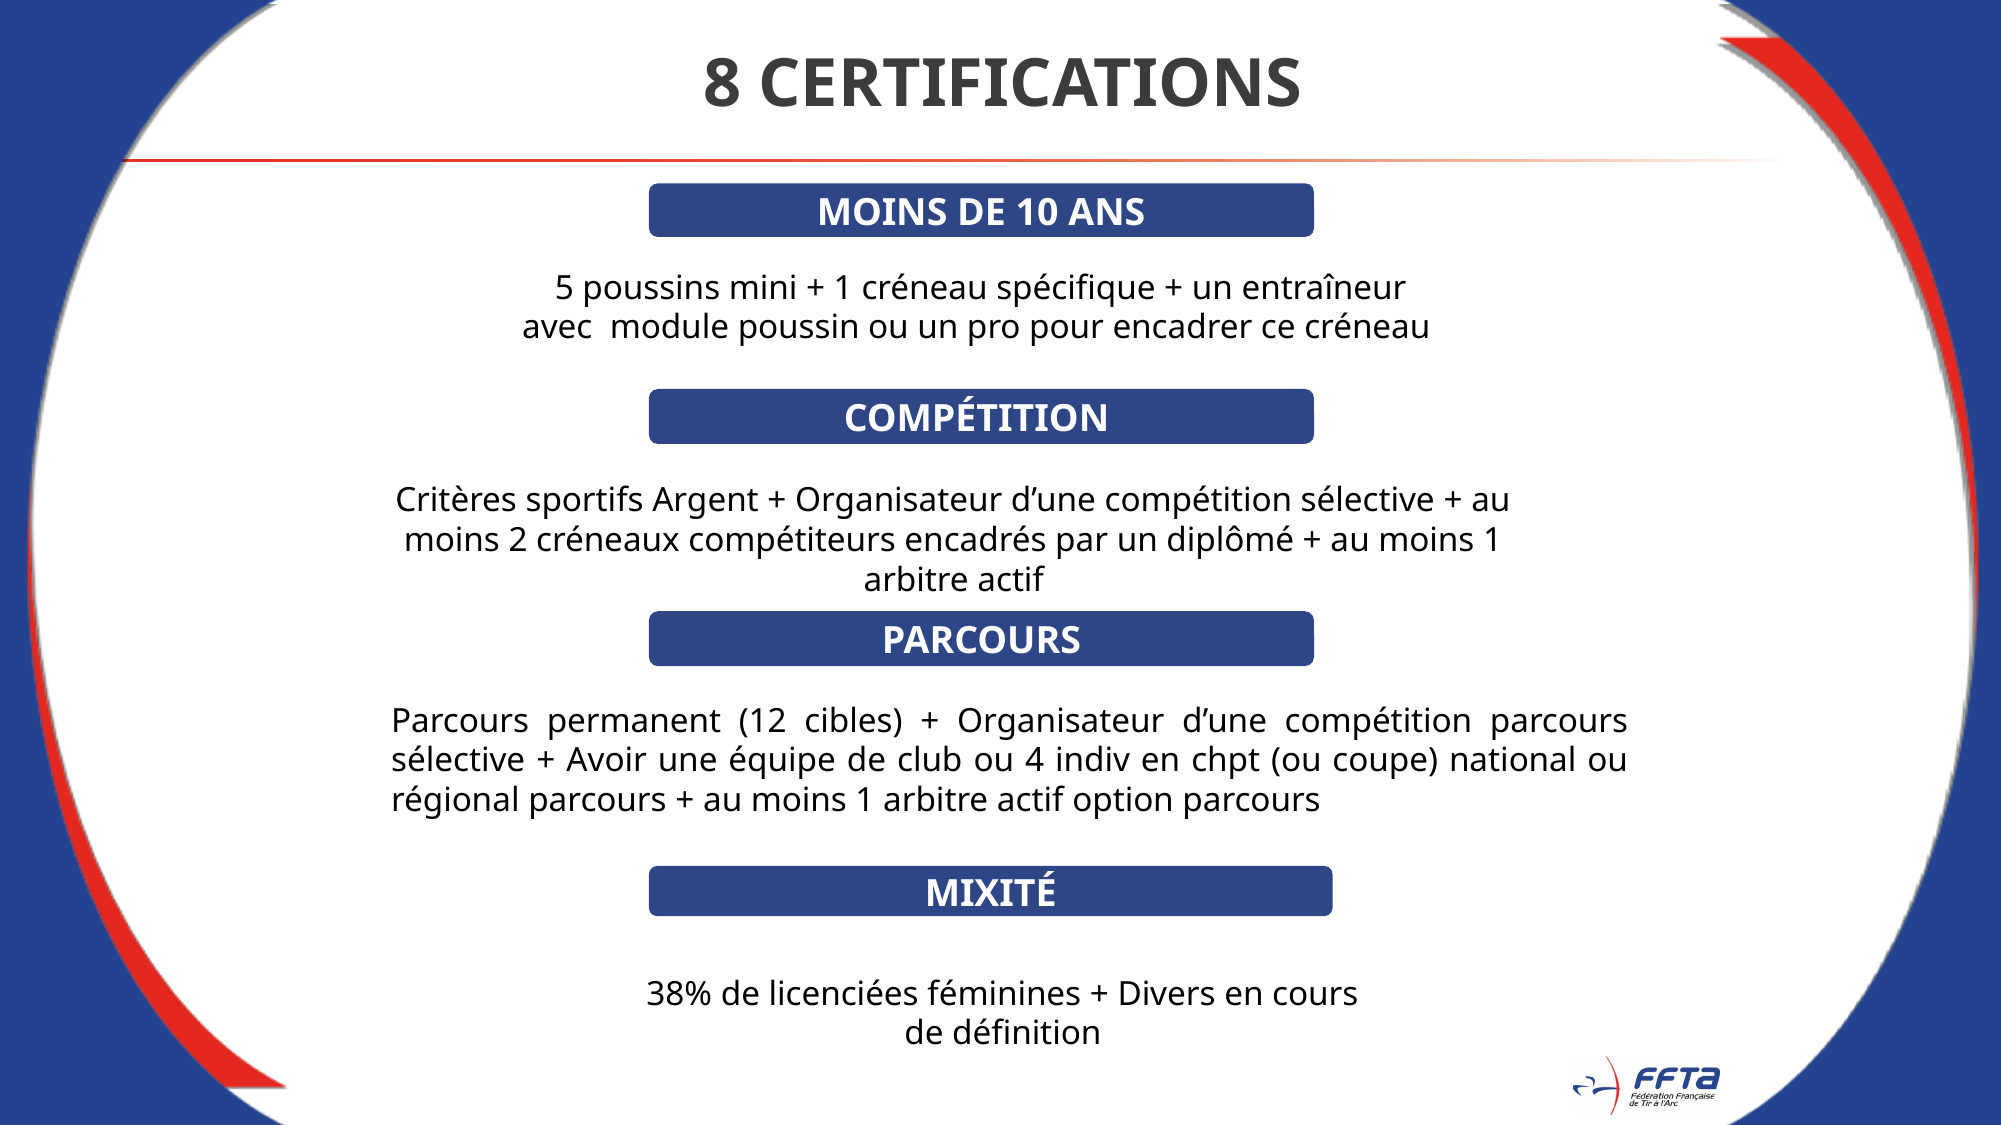

8 Certifications
MOINS DE 10 ANS
5 poussins mini + 1 créneau spécifique + un entraîneur avec module poussin ou un pro pour encadrer ce créneau
COMPÉTITION
Critères sportifs Argent + Organisateur d’une compétition sélective + au moins 2 créneaux compétiteurs encadrés par un diplômé + au moins 1 arbitre actif
PARCOURS
Parcours permanent (12 cibles) + Organisateur d’une compétition parcours sélective + Avoir une équipe de club ou 4 indiv en chpt (ou coupe) national ou régional parcours + au moins 1 arbitre actif option parcours
MIXITÉ
38% de licenciées féminines + Divers en cours de définition